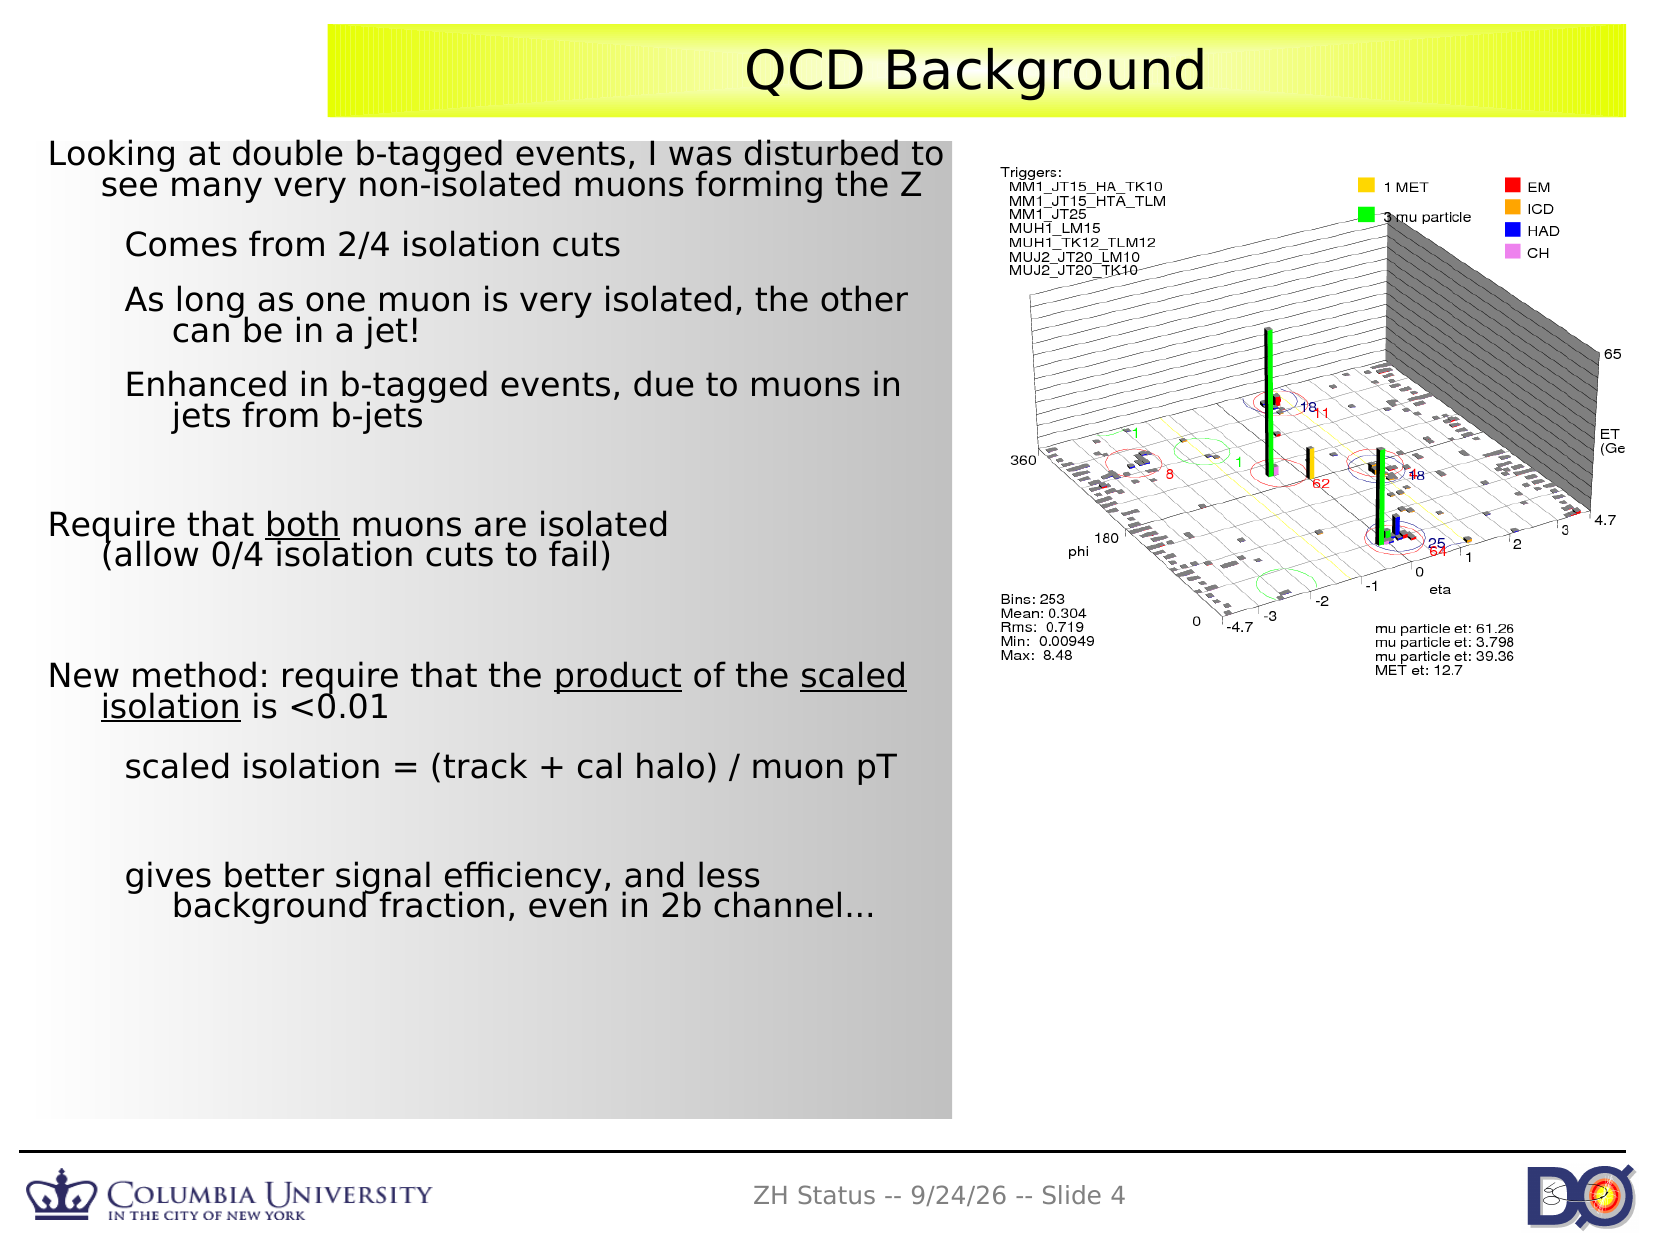

# QCD Background
Looking at double b-tagged events, I was disturbed to see many very non-isolated muons forming the Z
Comes from 2/4 isolation cuts
As long as one muon is very isolated, the other can be in a jet!
Enhanced in b-tagged events, due to muons in jets from b-jets
Require that both muons are isolated
(allow 0/4 isolation cuts to fail)
New method: require that the product of the scaled isolation is <0.01
scaled isolation = (track + cal halo) / muon pT
gives better signal efficiency, and less background fraction, even in 2b channel...